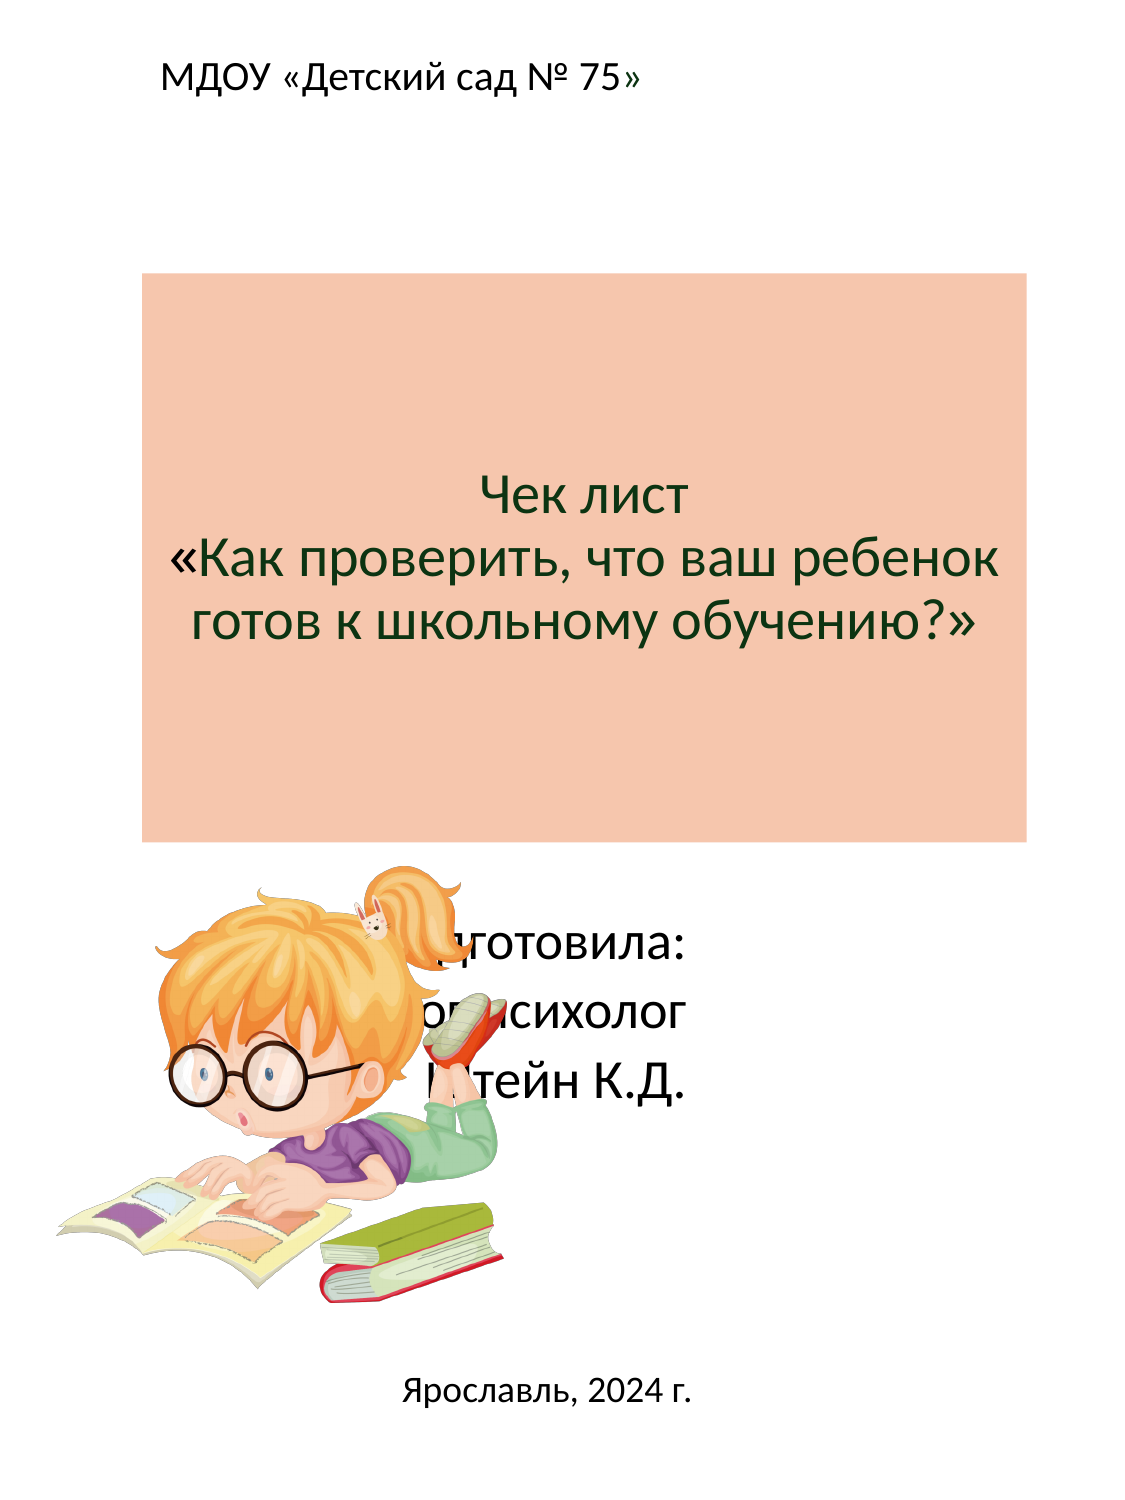

МДОУ «Детский сад № 75»
# Чек лист «Как проверить, что ваш ребенок готов к школьному обучению?»
Подготовила:
Педагог-психолог
Штейн К.Д.
Ярославль, 2024 г.